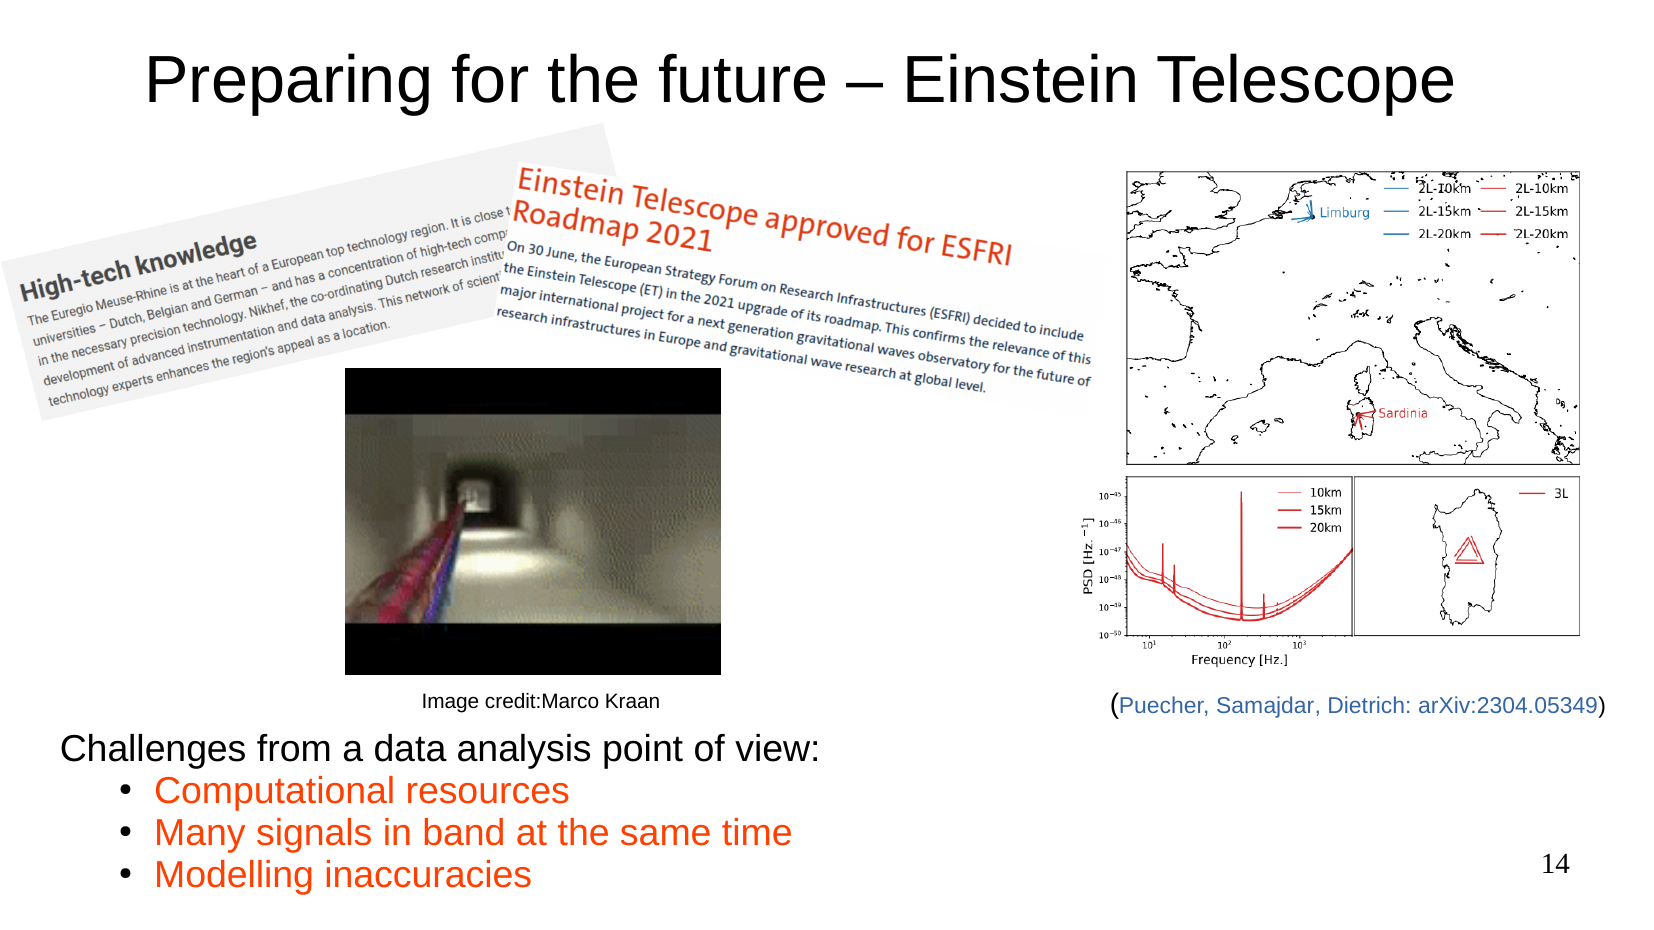

# Preparing for the future – Einstein Telescope
(Puecher, Samajdar, Dietrich: arXiv:2304.05349)
Image credit:Marco Kraan
Challenges from a data analysis point of view:
Computational resources
Many signals in band at the same time
Modelling inaccuracies
14